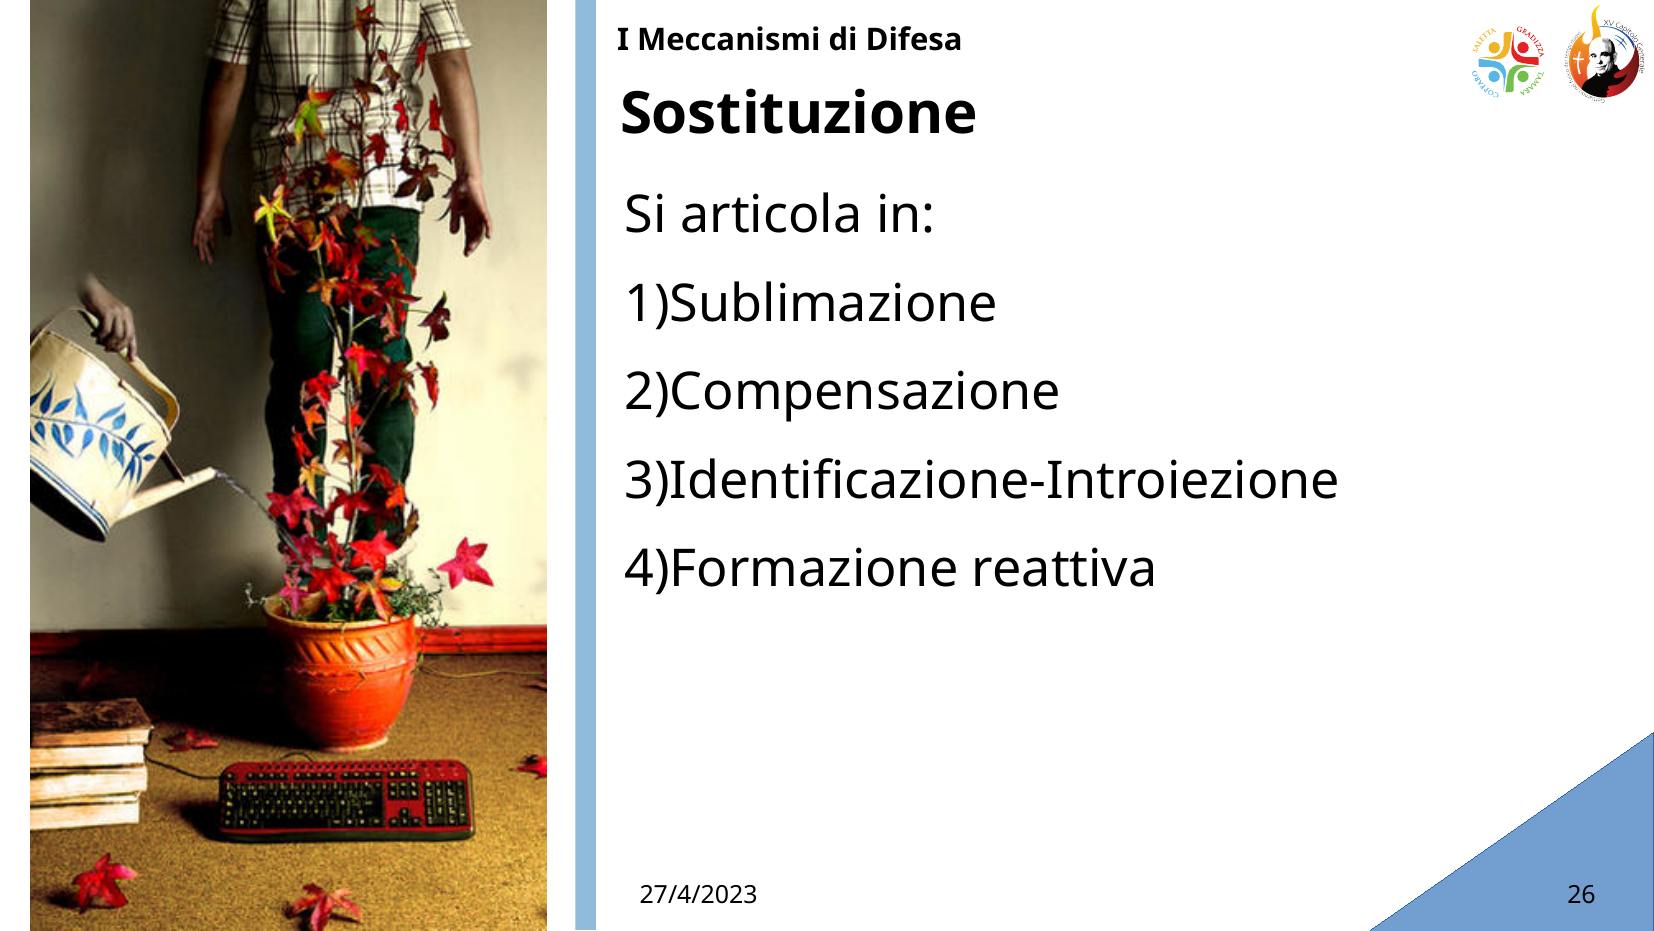

I Meccanismi di Difesa
Sostituzione
# Si articola in:
Sublimazione
Compensazione
Identificazione-Introiezione
Formazione reattiva